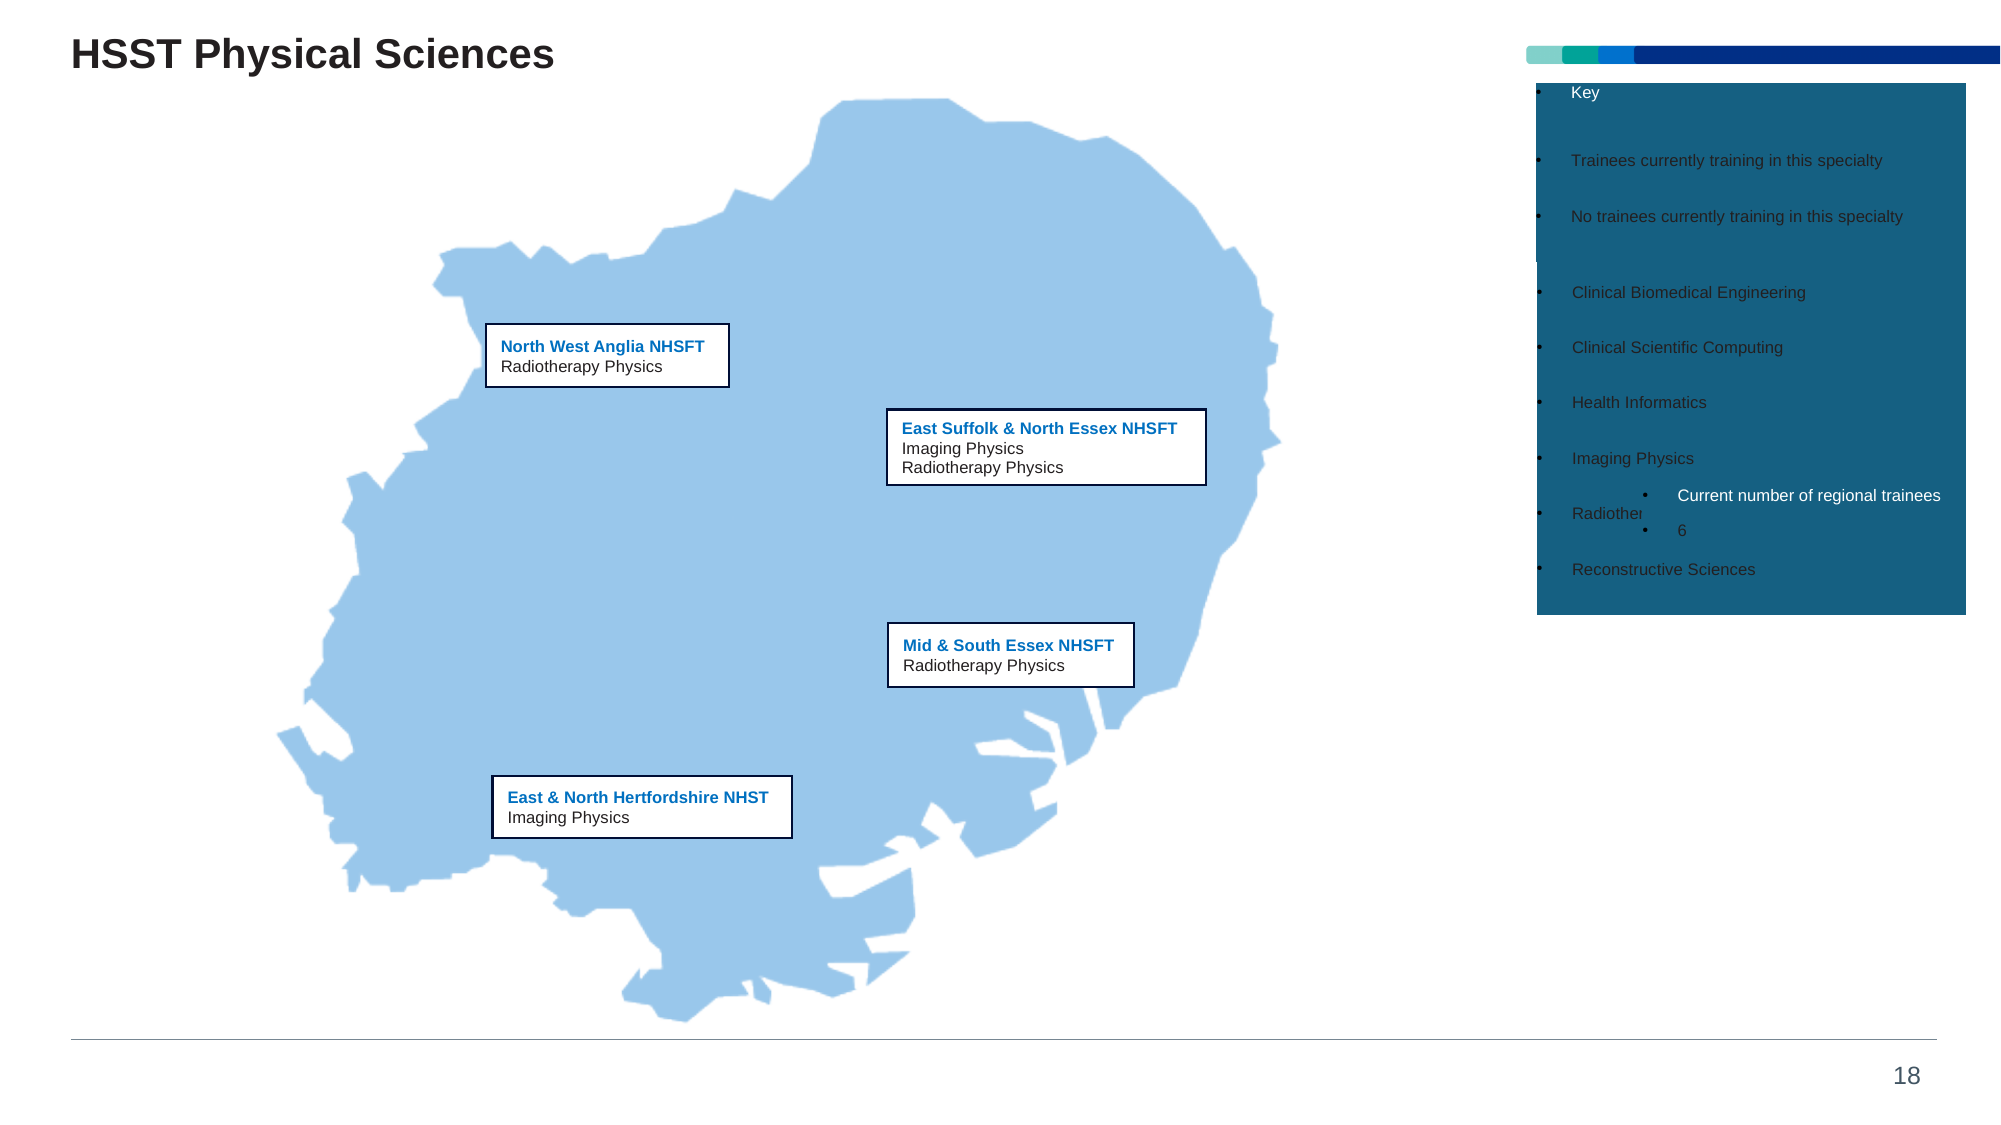

# HSST Physical Sciences
| Key | |
| --- | --- |
| Trainees currently training in this specialty | |
| No trainees currently training in this specialty | |
| Specialty | |
| --- | --- |
| Clinical Biomedical Engineering | |
| Clinical Scientific Computing | |
| Health Informatics | |
| Imaging Physics | |
| Radiotherapy Physics | |
| Reconstructive Sciences | |
North West Anglia NHSFT
Radiotherapy Physics
East Suffolk & North Essex NHSFT
Imaging Physics
Radiotherapy Physics
| Current number of regional trainees |
| --- |
| 6 |
Mid & South Essex NHSFT
Radiotherapy Physics
East & North Hertfordshire NHST
Imaging Physics